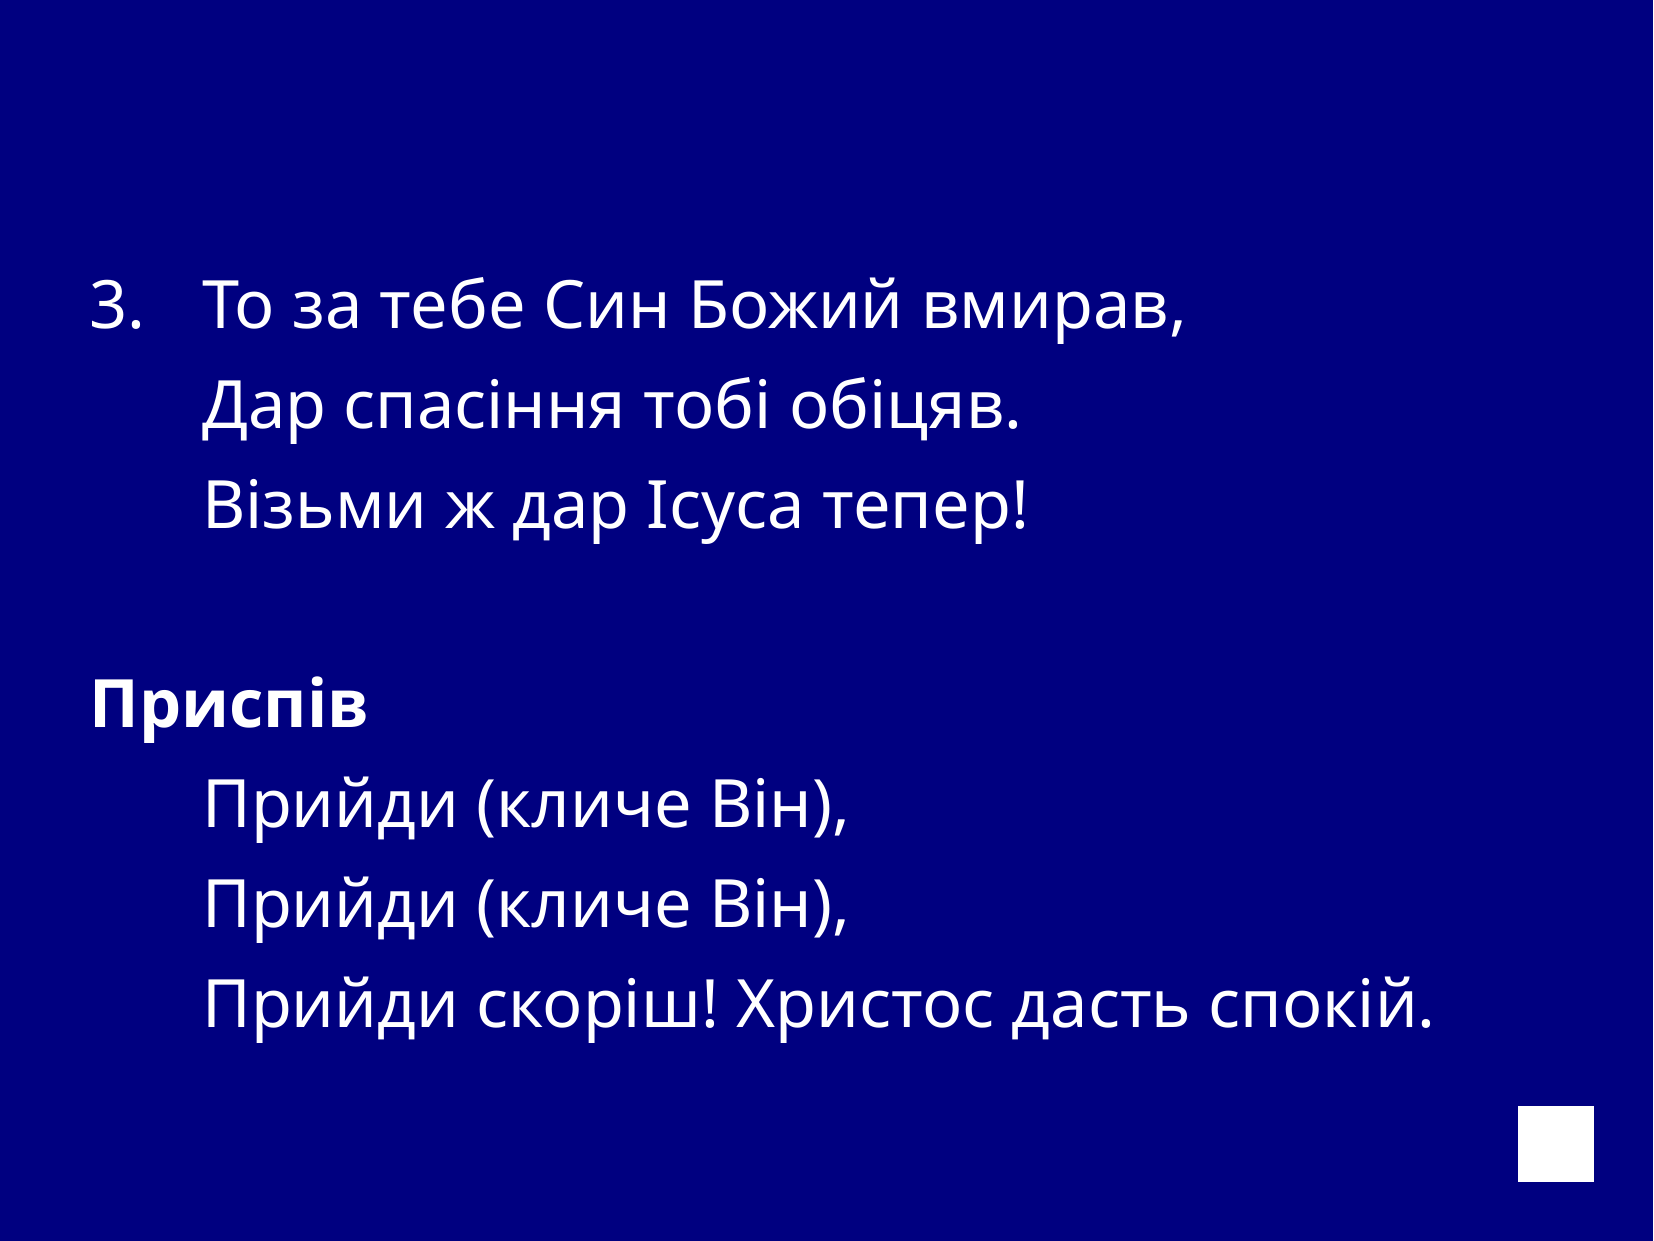

3.	То за тебе Син Божий вмирав,
	Дар спасіння тобі обіцяв.
	Візьми ж дар Ісуса тепер!
Приспів
	Прийди (кличе Він),
	Прийди (кличе Він),
	Прийди скоріш! Христос дасть спокій.